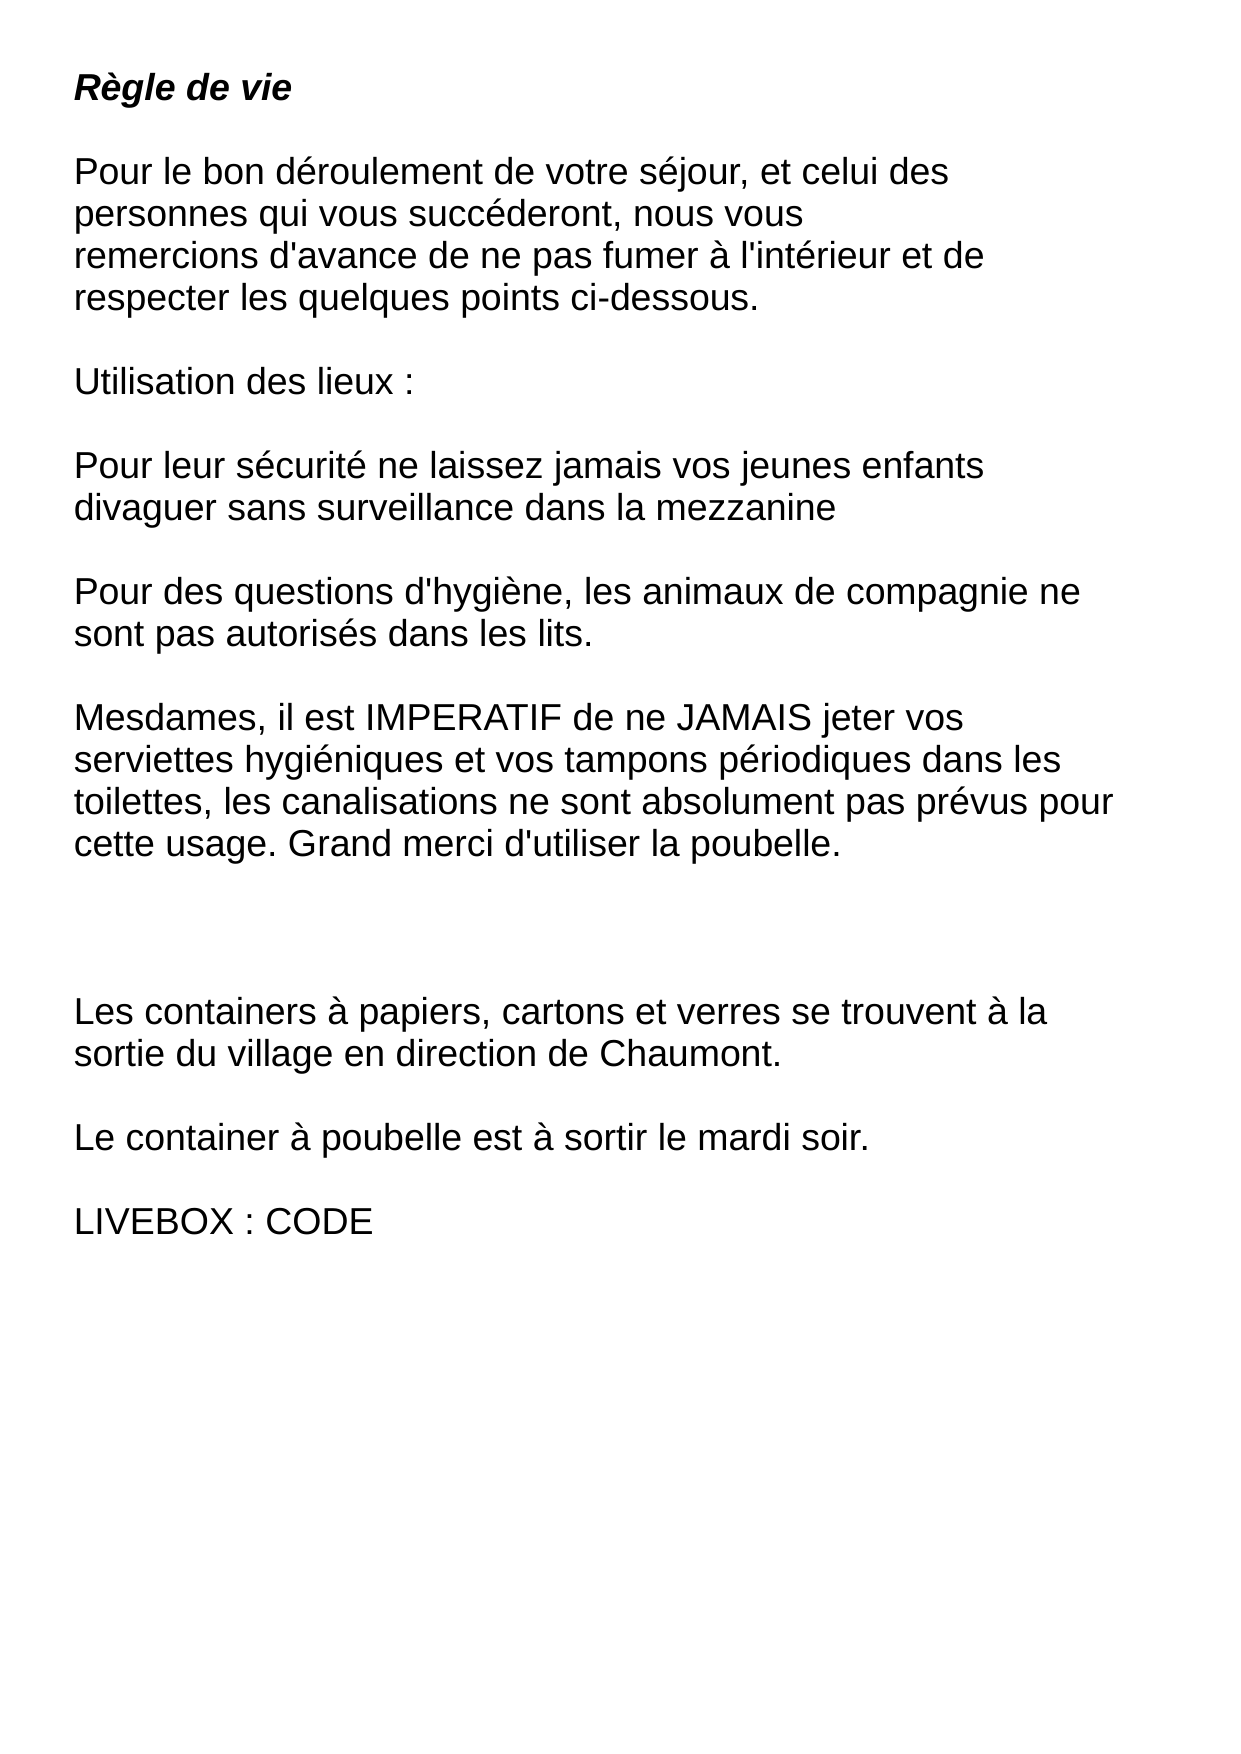

Règle de vie
Pour le bon déroulement de votre séjour, et celui des personnes qui vous succéderont, nous vous
remercions d'avance de ne pas fumer à l'intérieur et de respecter les quelques points ci-dessous.
Utilisation des lieux :
Pour leur sécurité ne laissez jamais vos jeunes enfants divaguer sans surveillance dans la mezzanine
Pour des questions d'hygiène, les animaux de compagnie ne sont pas autorisés dans les lits.
Mesdames, il est IMPERATIF de ne JAMAIS jeter vos serviettes hygiéniques et vos tampons périodiques dans les toilettes, les canalisations ne sont absolument pas prévus pour cette usage. Grand merci d'utiliser la poubelle.
Les containers à papiers, cartons et verres se trouvent à la sortie du village en direction de Chaumont.
Le container à poubelle est à sortir le mardi soir.
LIVEBOX : CODE